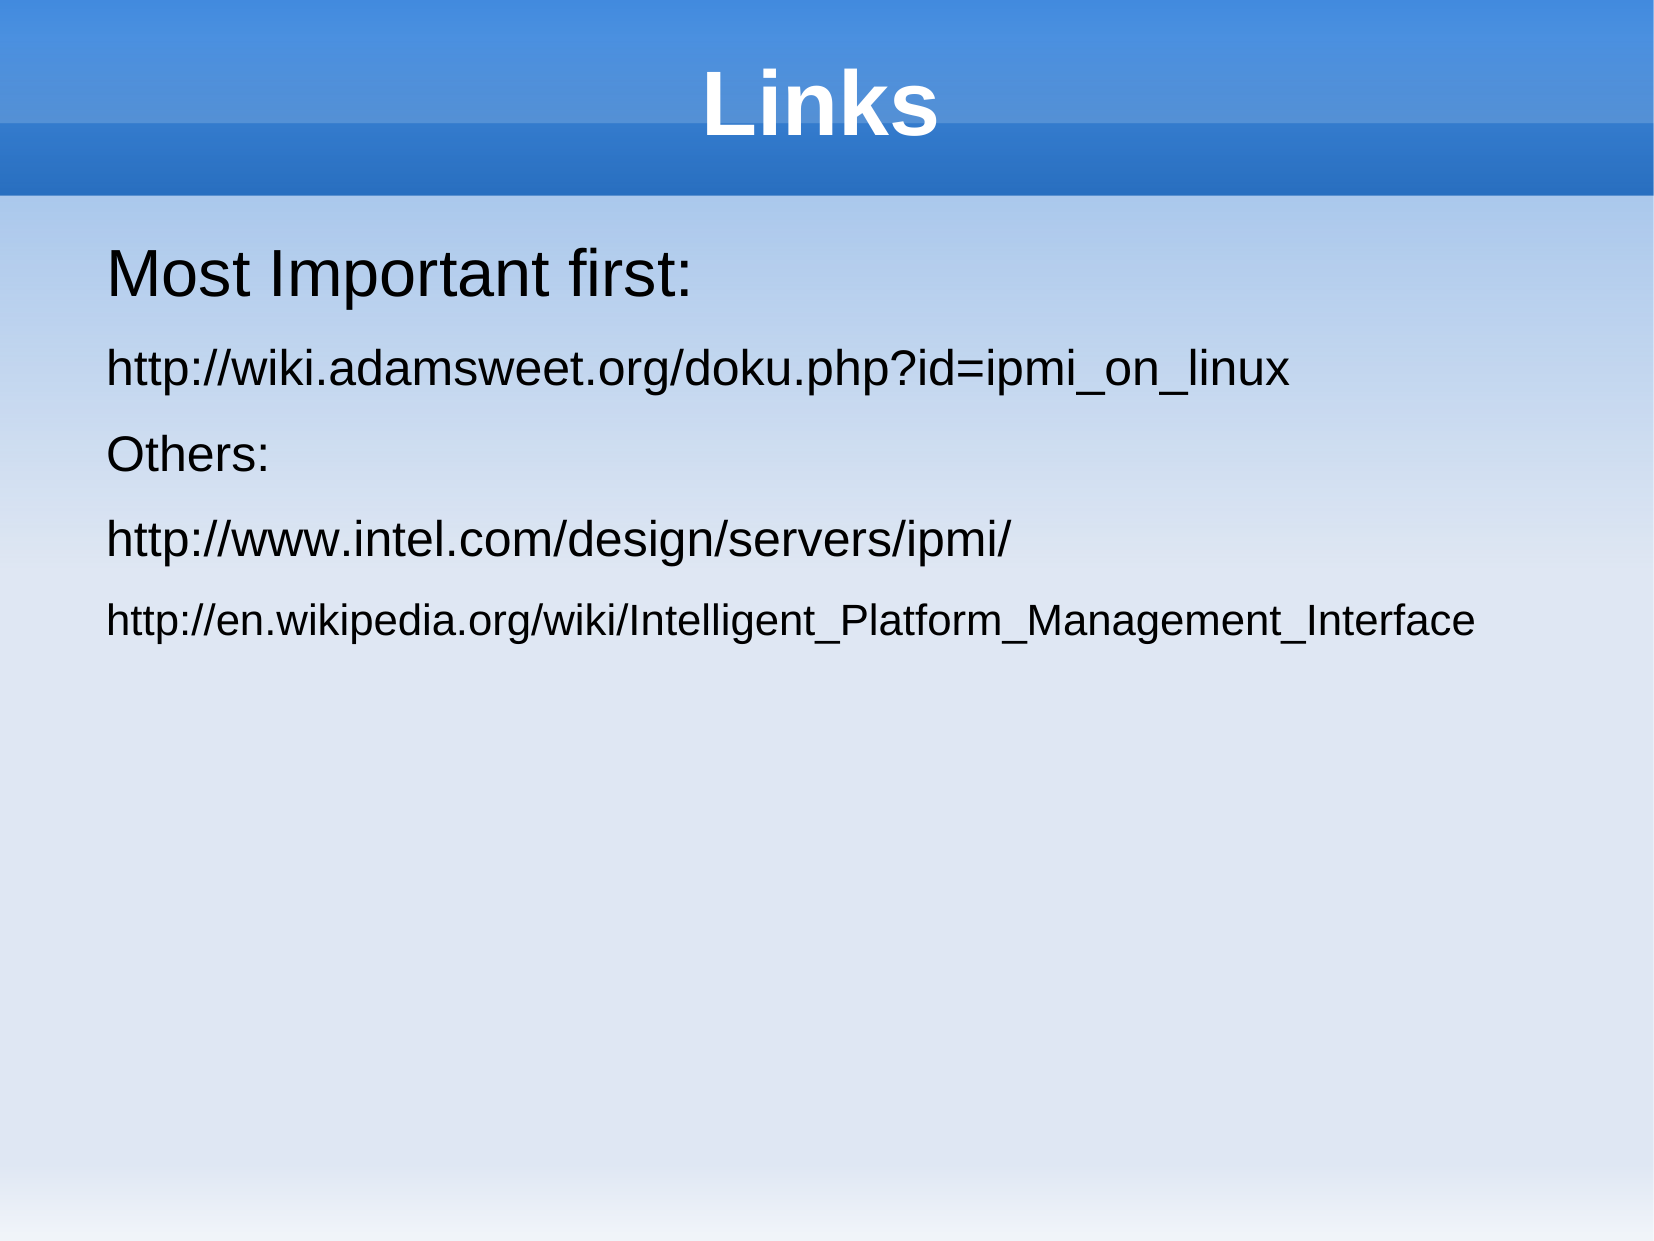

# Links
Most Important first:
http://wiki.adamsweet.org/doku.php?id=ipmi_on_linux
Others:
http://www.intel.com/design/servers/ipmi/
http://en.wikipedia.org/wiki/Intelligent_Platform_Management_Interface